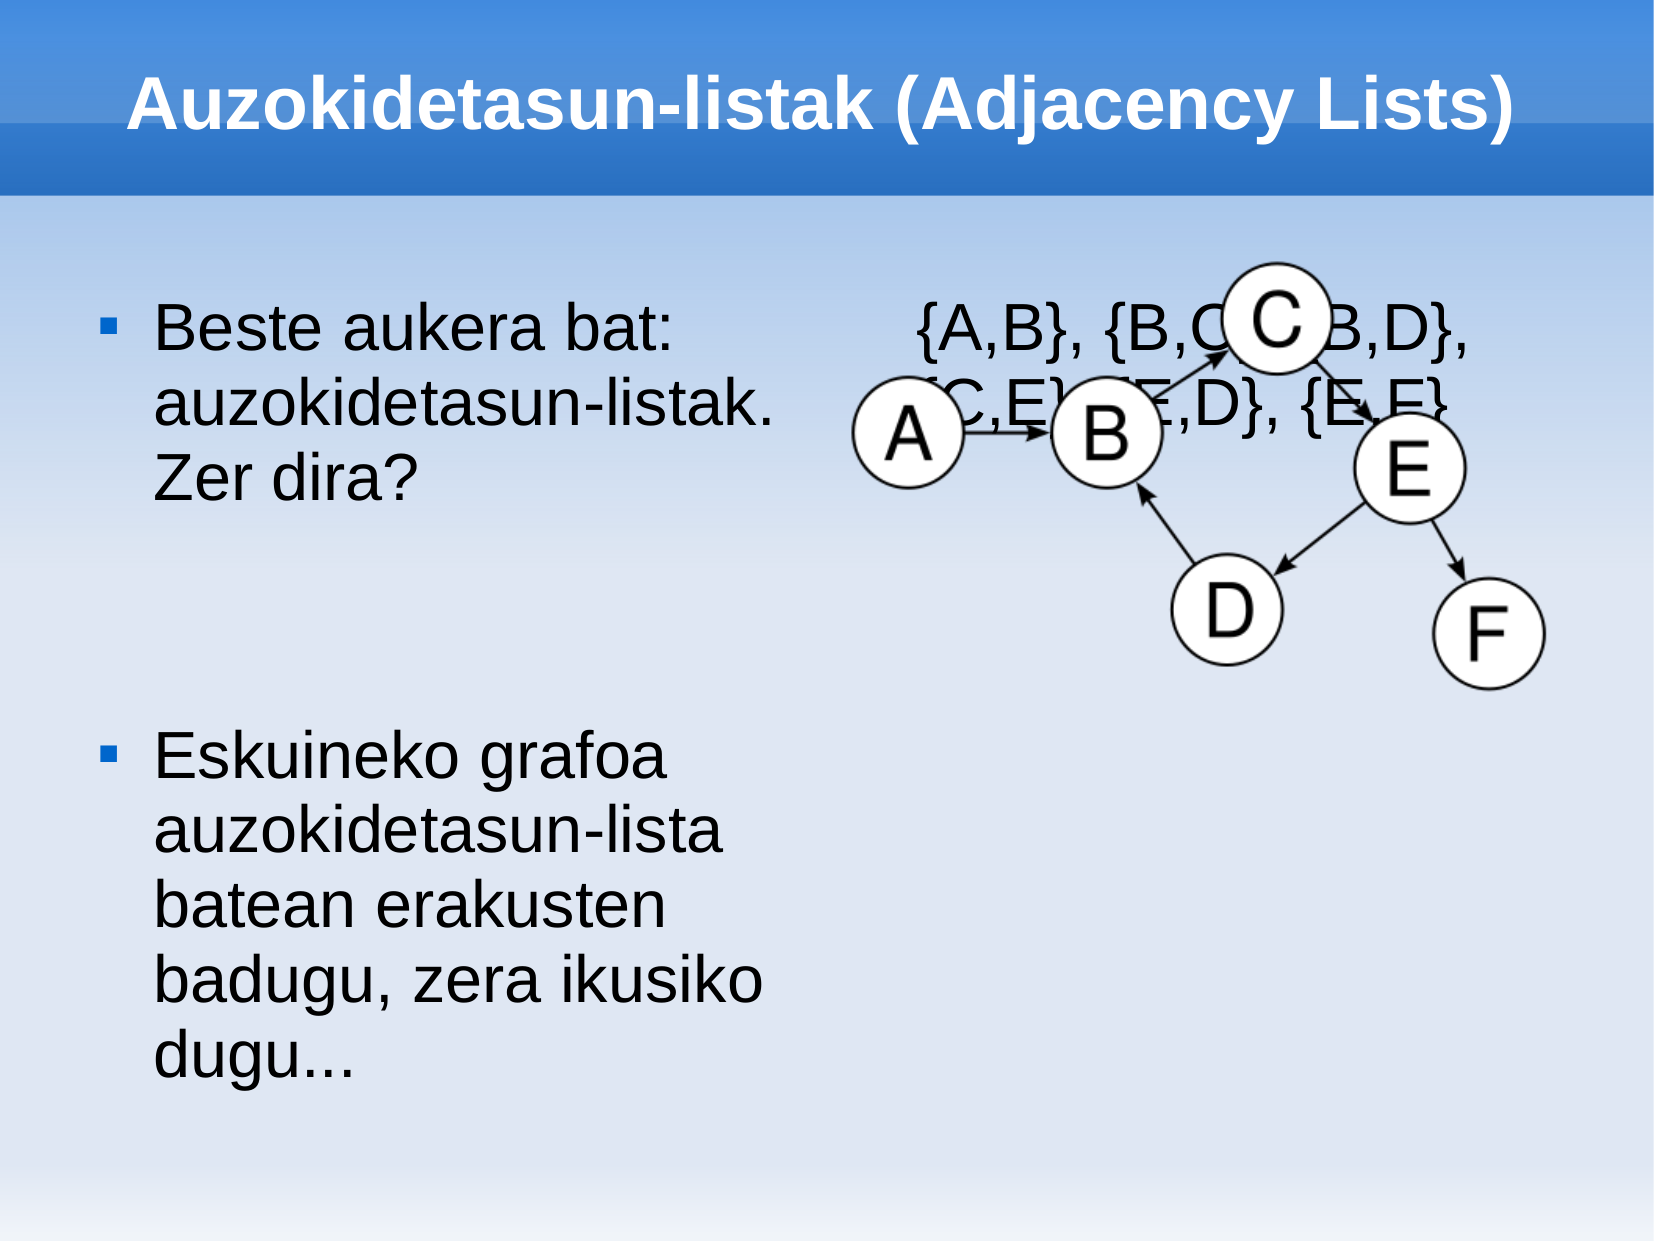

# Auzokidetasun-listak (Adjacency Lists)
Beste aukera bat: auzokidetasun-listak. Zer dira?
{A,B}, {B,C}, {B,D}, {C,E}, {E,D}, {E,F}
Eskuineko grafoa auzokidetasun-lista batean erakusten badugu, zera ikusiko dugu...